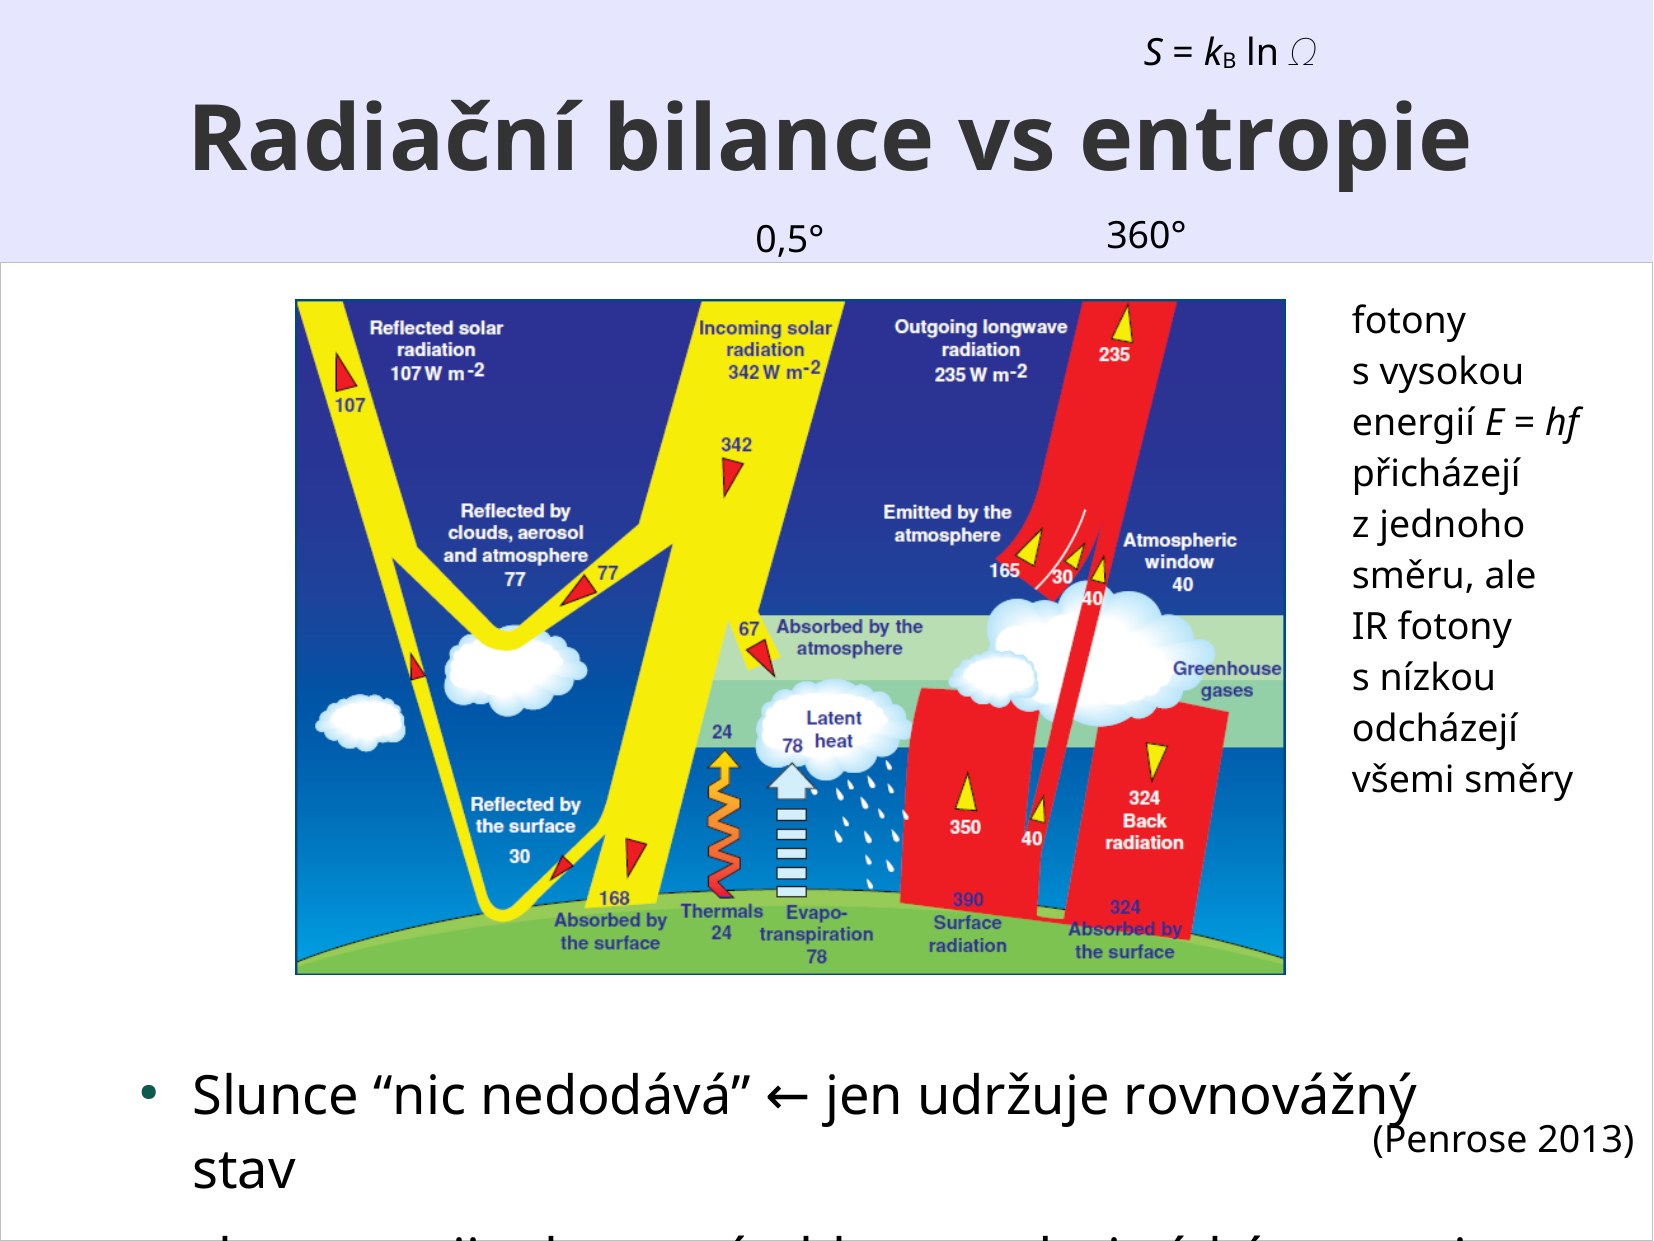

S = kB ln Ω
# Radiační bilance vs entropie
360°
0,5°
fotony s vysokou energií E = hf přicházejí z jednoho směru, ale IR fotony s nízkou odcházejí všemi směry
Slunce “nic nedodává” ← jen udržuje rovnovážný stav
skvrna na jinak temné obloze = zdroj nízké entropie
(Penrose 2013)